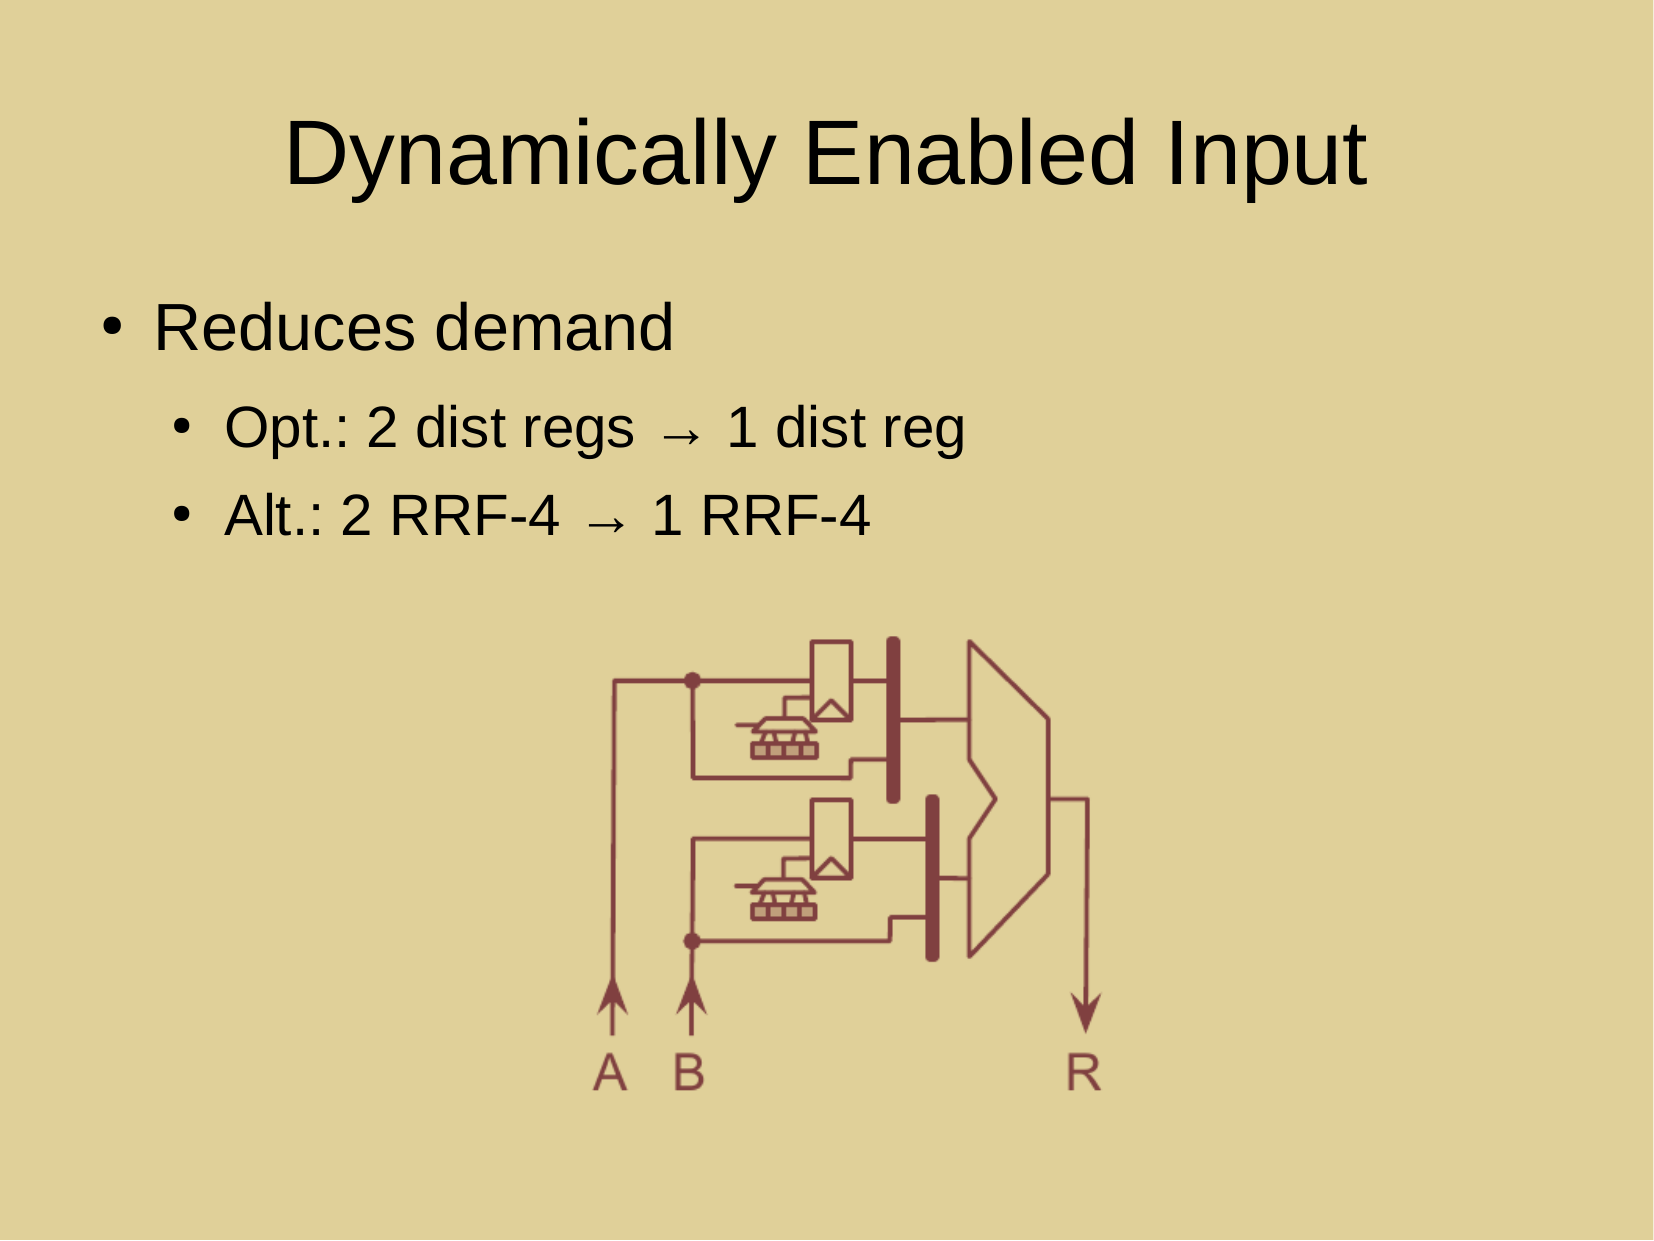

# Dynamically Enabled Input
Reduces demand
Opt.: 2 dist regs → 1 dist reg
Alt.: 2 RRF-4 → 1 RRF-4